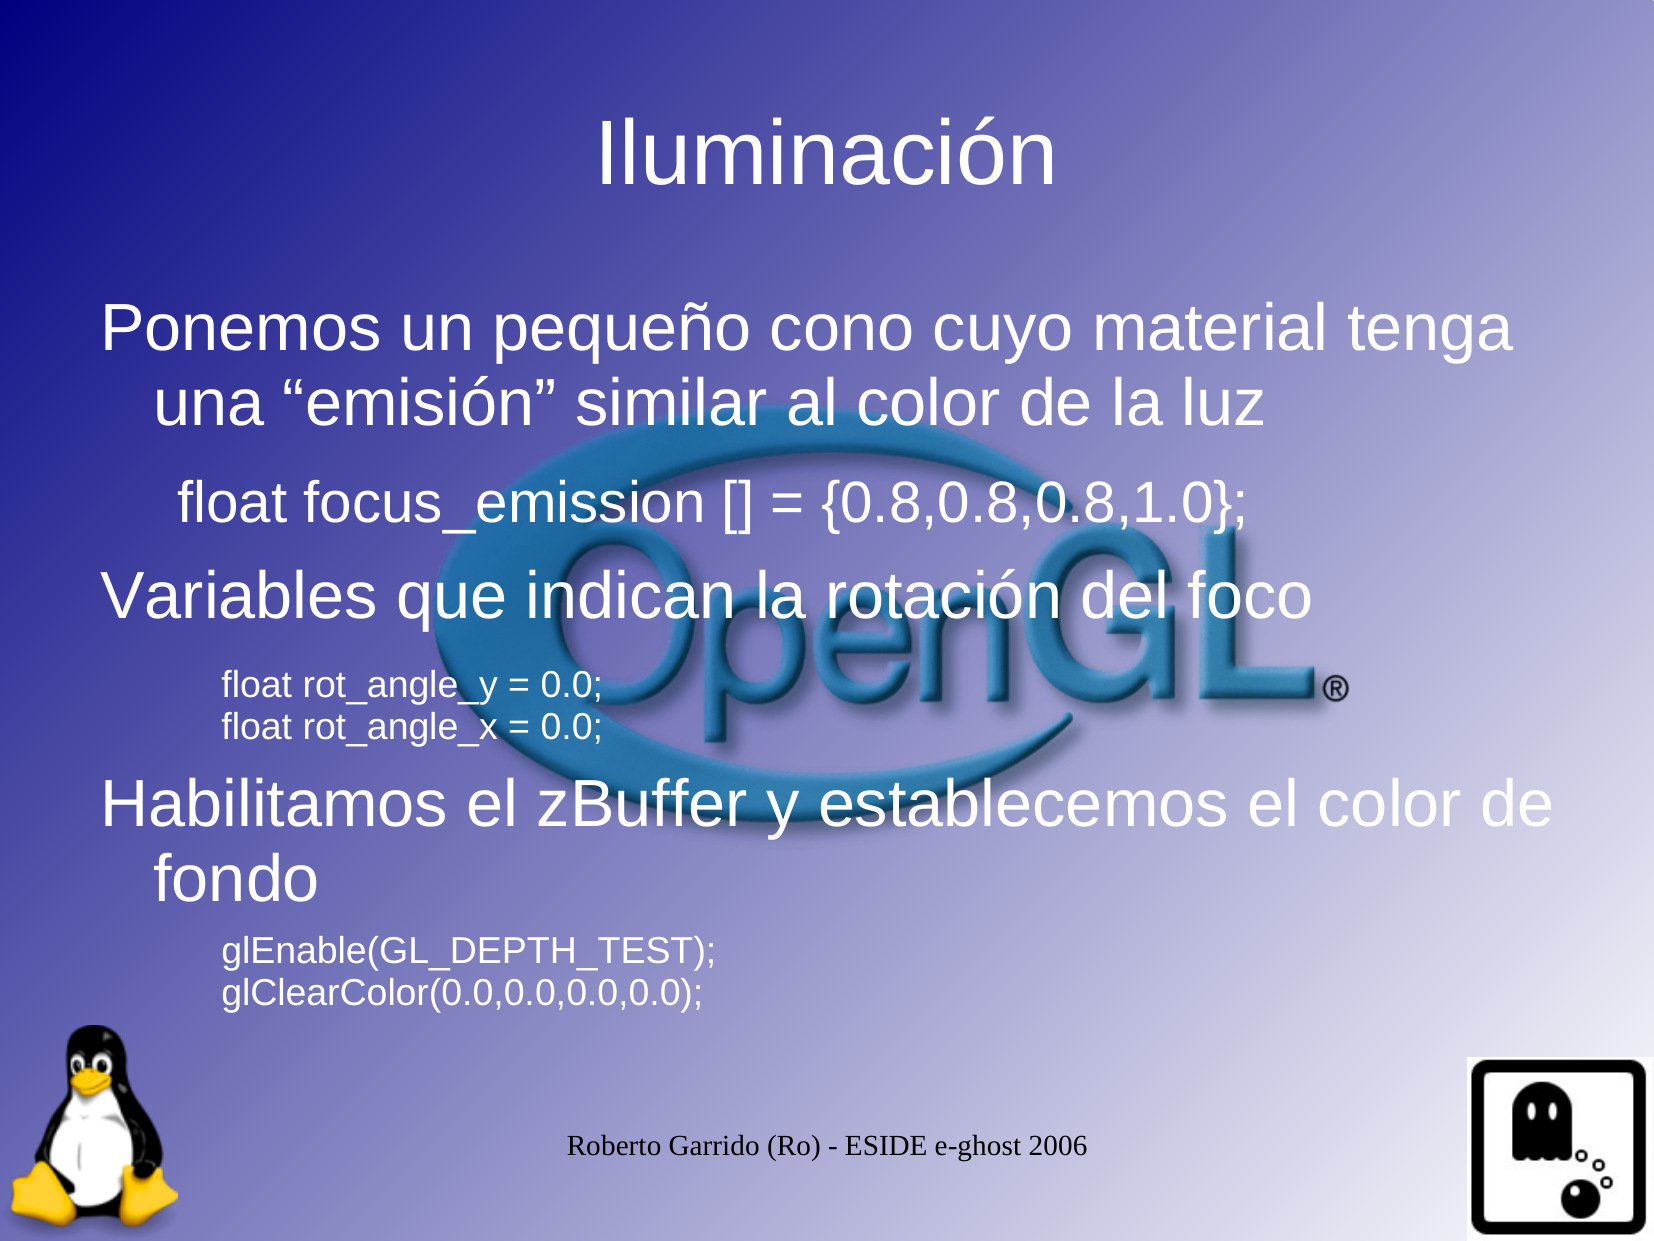

# Iluminación
Ponemos un pequeño cono cuyo material tenga una “emisión” similar al color de la luz
float focus_emission [] = {0.8,0.8,0.8,1.0};
Variables que indican la rotación del foco
Habilitamos el zBuffer y establecemos el color de fondo
float rot_angle_y = 0.0;
float rot_angle_x = 0.0;
glEnable(GL_DEPTH_TEST);
glClearColor(0.0,0.0,0.0,0.0);
Roberto Garrido (Ro) - ESIDE e-ghost 2006